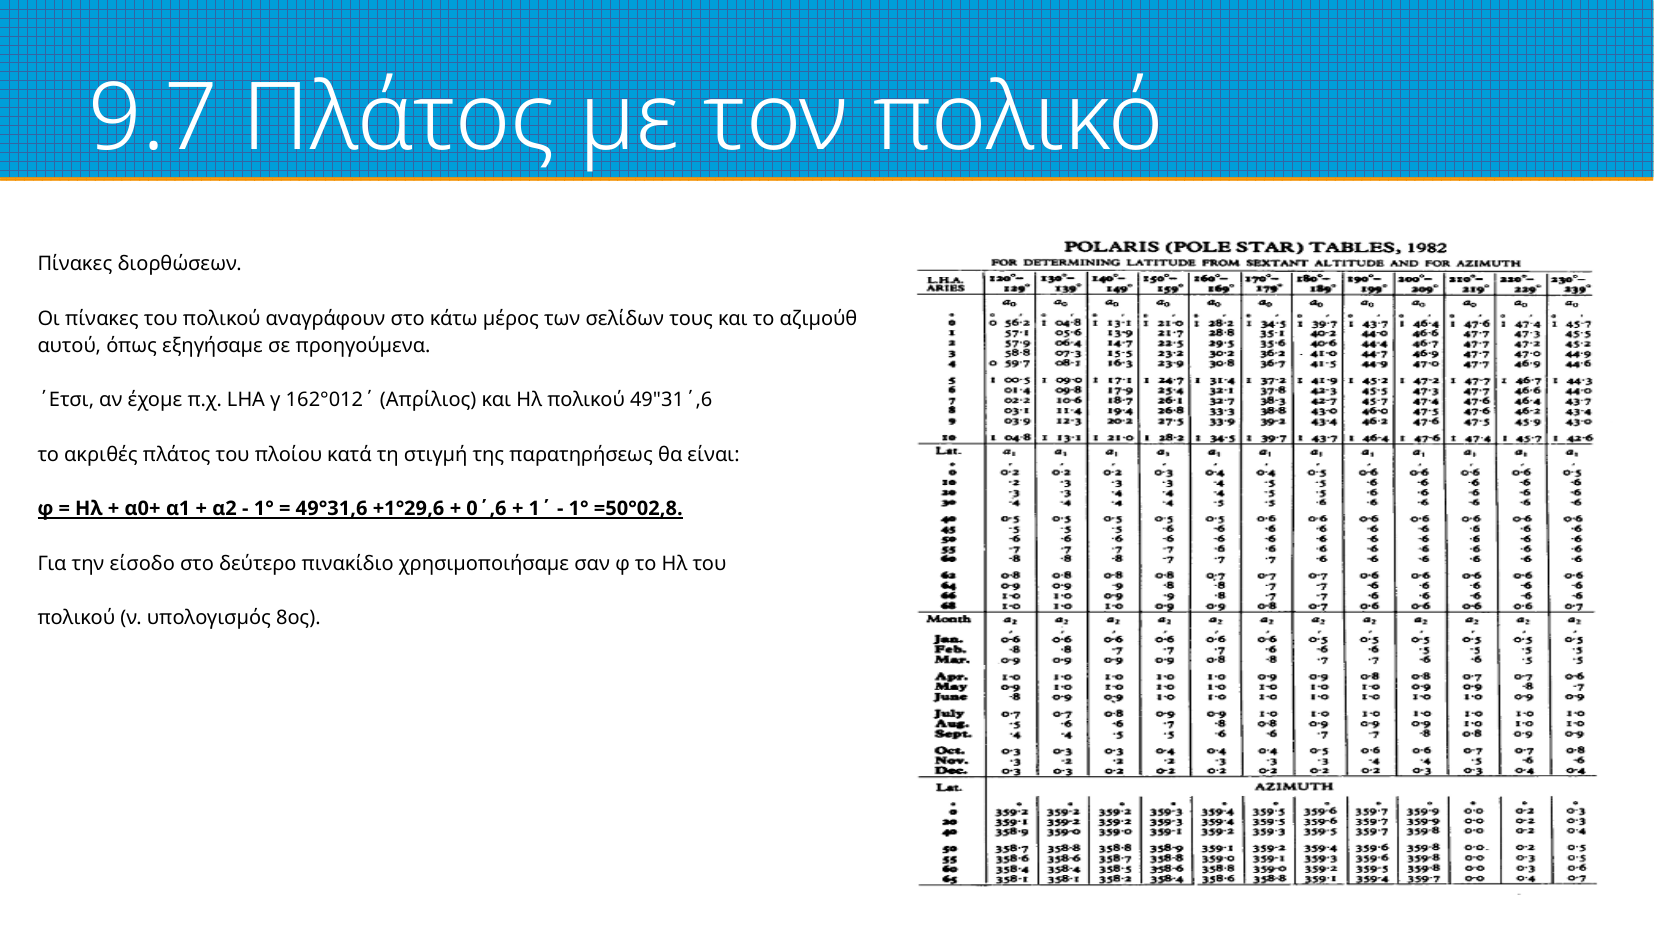

# 9.7 Πλάτος με τον πολικό
Πίνακες διορθώσεων.
Οι πίνακες του πολικού αναγράφουν στο κάτω μέρος των σελίδων τους και το αζιµούθ αυτού, όπως εξηγήσαµε σε προηγούμενα.
΄Ετσι, αν έχοµε π.χ. LΗΑ γ 162°012΄ (Απρίλιος) και Ηλ πολικού 49"31΄,6
το ακριθές πλάτος του πλοίου κατά τη στιγµή της παρατηρήσεως θα είναι:
φ = Ηλ + α0+ α1 + α2 - 1° = 49°31,6 +1°29,6 + 0΄,6 + 1΄ - 1° =50°02,8.
Για την είσοδο στο δεύτερο πινακίδιο χρησιµοποιήσαμε σαν φ το Ηλ του
πολικού (ν. υπολογισμός 8ος).